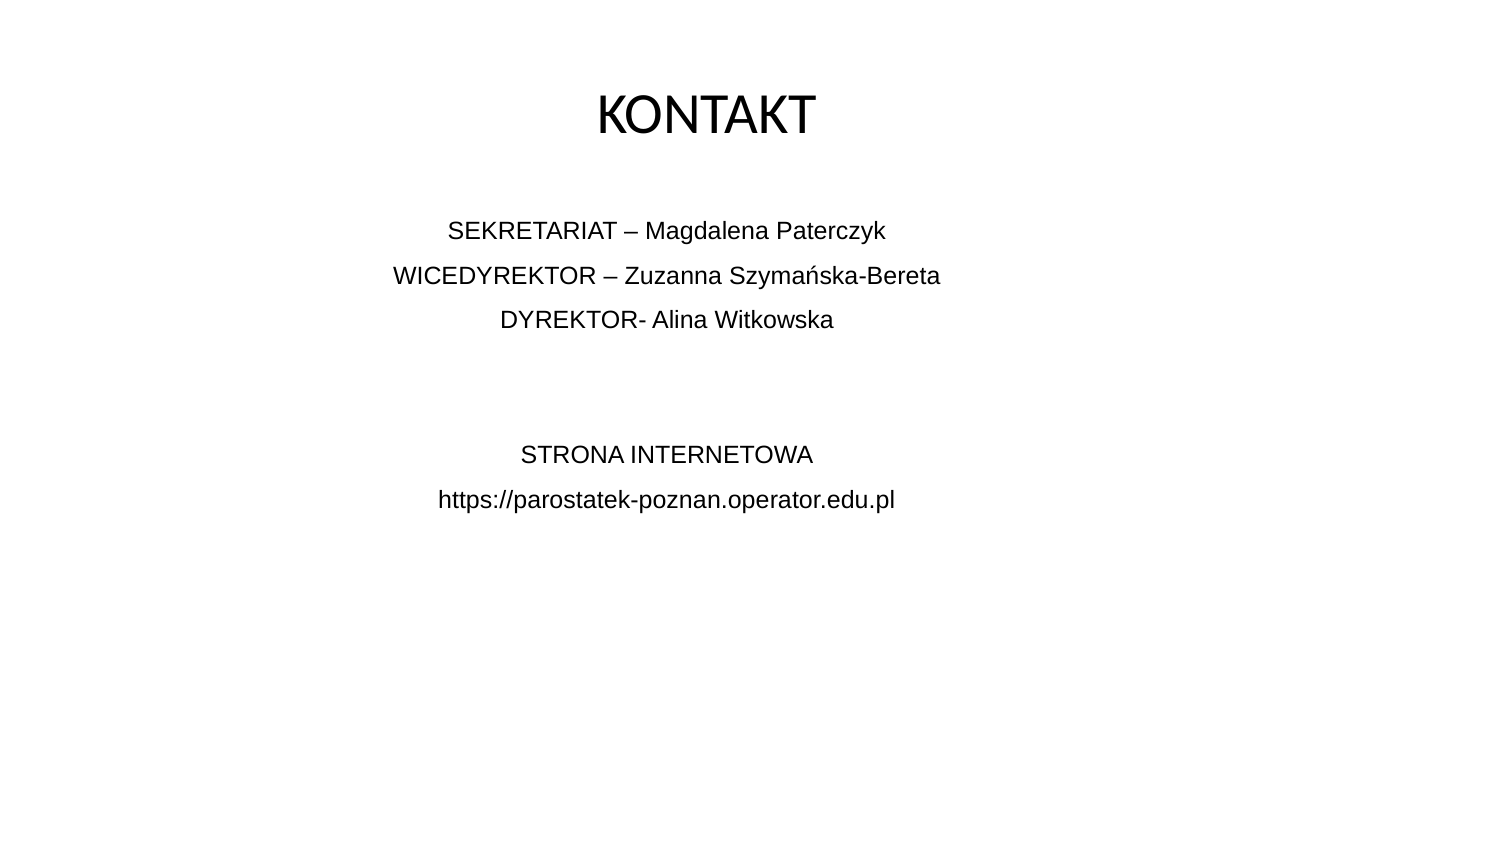

KONTAKT
SEKRETARIAT – Magdalena Paterczyk
WICEDYREKTOR – Zuzanna Szymańska-Bereta
DYREKTOR- Alina Witkowska
STRONA INTERNETOWA
https://parostatek-poznan.operator.edu.pl